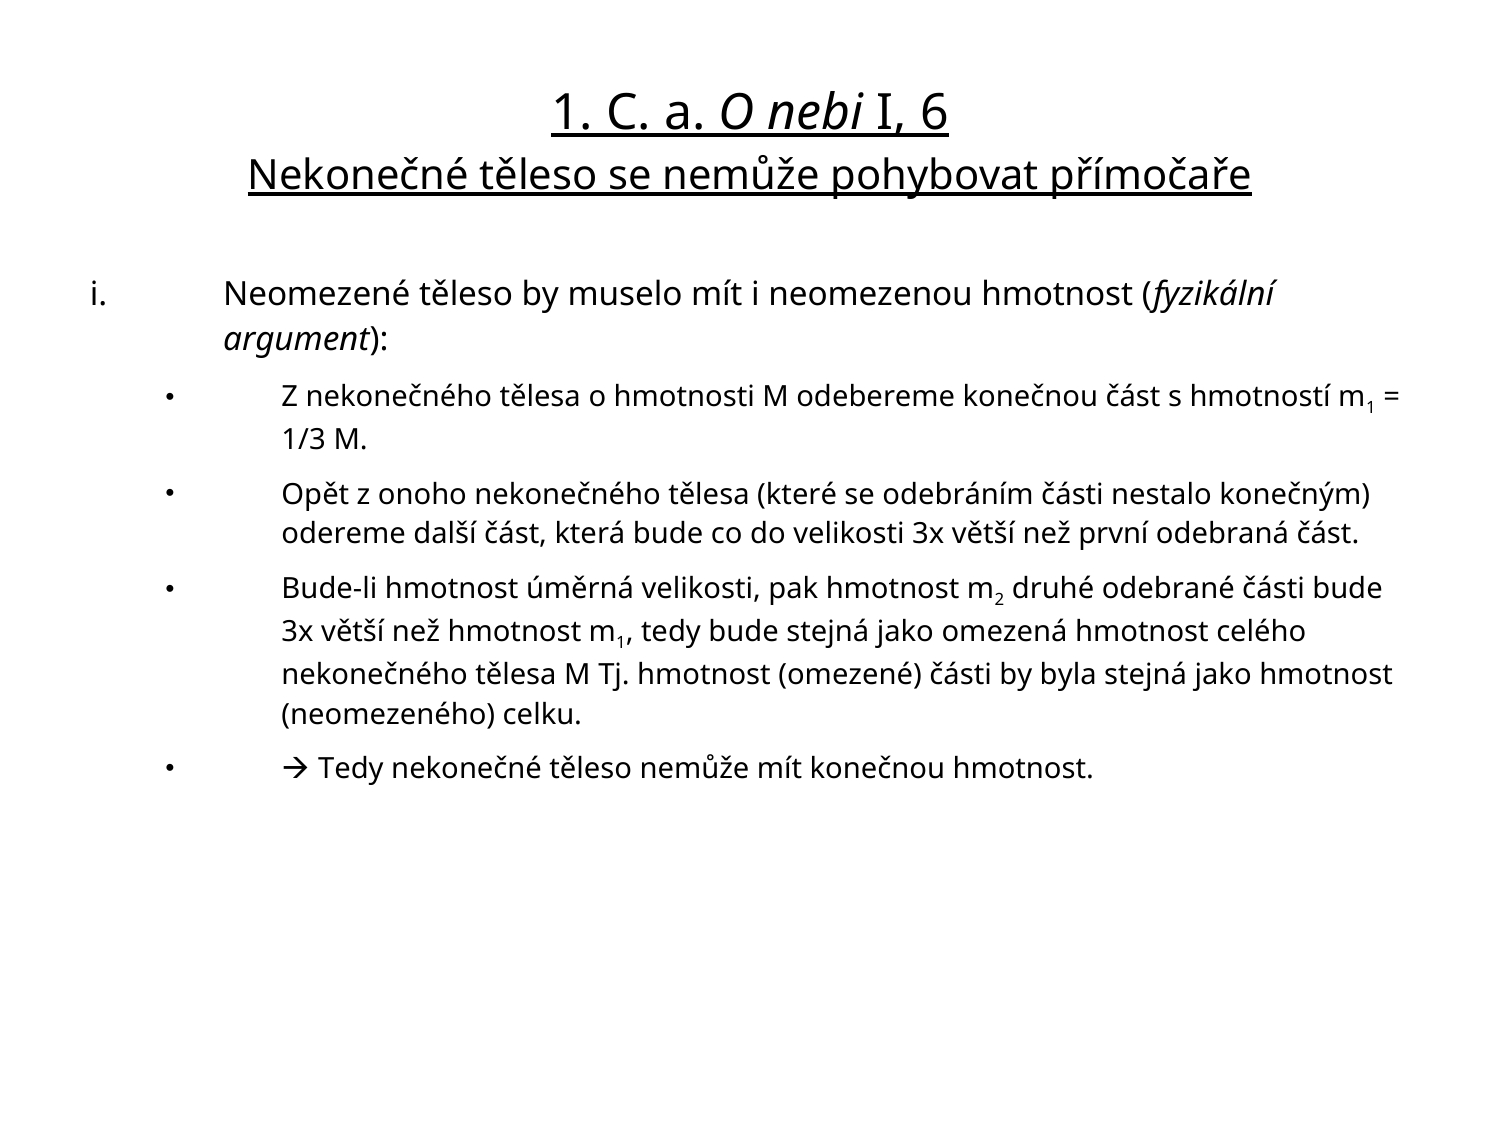

# 1. C. a. O nebi I, 6 Nekonečné těleso se nemůže pohybovat přímočaře
Neomezené těleso by muselo mít i neomezenou hmotnost (fyzikální argument):
Z nekonečného tělesa o hmotnosti M odebereme konečnou část s hmotností m1 = 1/3 M.
Opět z onoho nekonečného tělesa (které se odebráním části nestalo konečným) odereme další část, která bude co do velikosti 3x větší než první odebraná část.
Bude-li hmotnost úměrná velikosti, pak hmotnost m2 druhé odebrané části bude 3x větší než hmotnost m1, tedy bude stejná jako omezená hmotnost celého nekonečného tělesa M Tj. hmotnost (omezené) části by byla stejná jako hmotnost (neomezeného) celku.
 Tedy nekonečné těleso nemůže mít konečnou hmotnost.